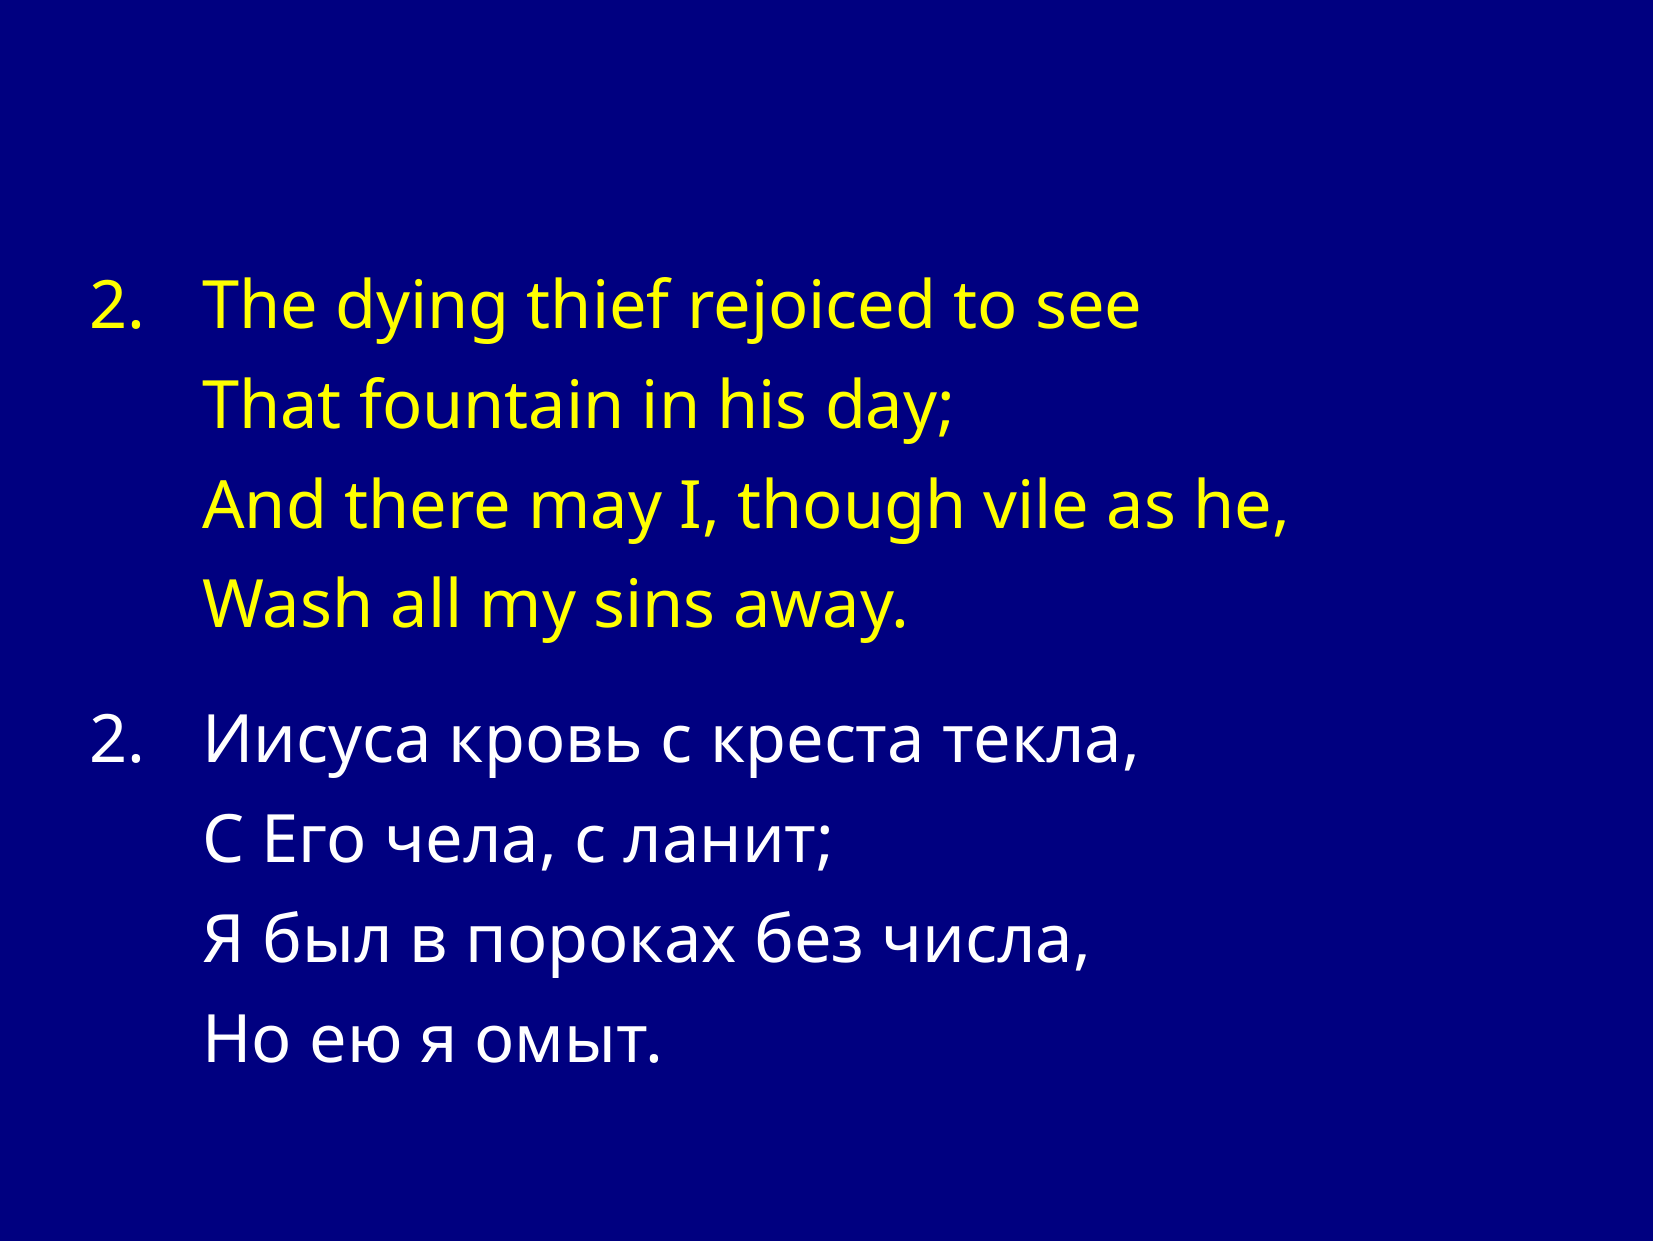

2.	The dying thief rejoiced to see
	That fountain in his day;
	And there may I, though vile as he,
	Wash all my sins away.
2.	Иисуса кровь с креста текла,
	С Его чела, с ланит;
	Я был в пороках без числа,
	Но ею я омыт.